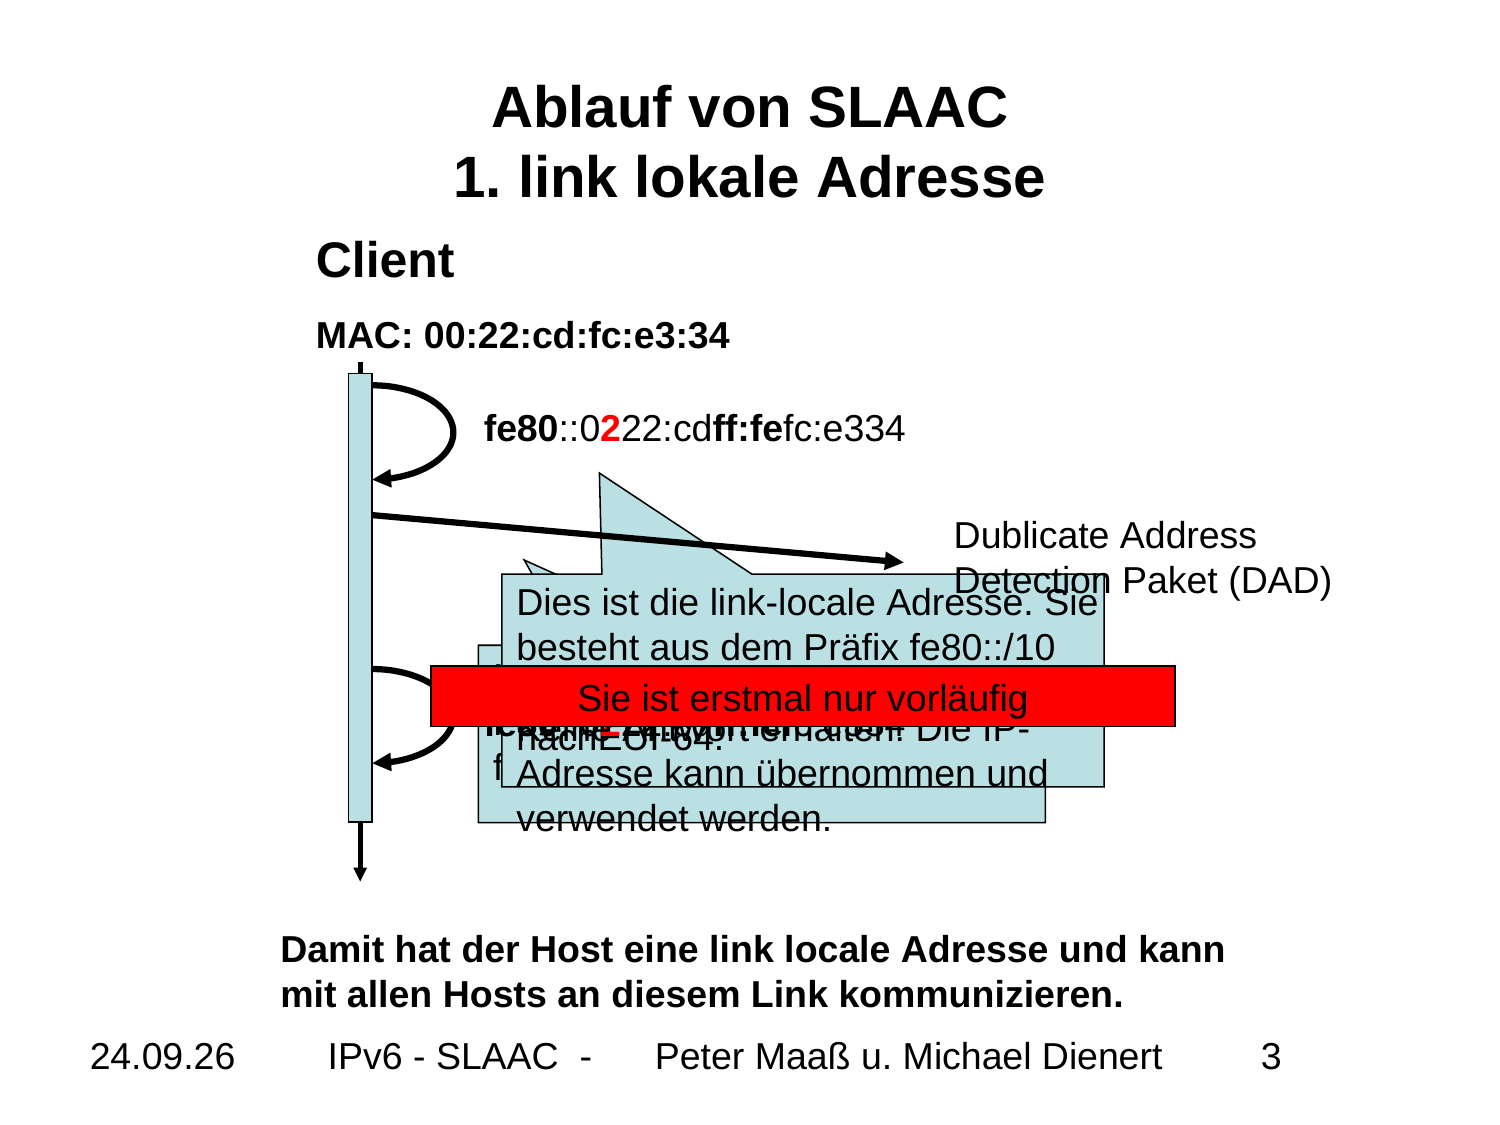

# Ablauf von SLAAC 1. link lokale Adresse
Client
MAC: 00:22:cd:fc:e3:34
fe80::0222:cdff:fefc:e334
Dublicate Address Detection Paket (DAD)
Dies ist die link-locale Adresse. Sie besteht aus dem Präfix fe80::/10 und einem Interface Identifier nachEUI-64.
Neigbour Solicitation-Nachricht
Hat schon jemand die Adresse fe80::0222:cdff:fefc:e334?
Sie ist erstmal nur vorläufig
fe80::0222:cdff:fefc:e334
Keine Antwort erhalten: Die IP-Adresse kann übernommen und verwendet werden.
Damit hat der Host eine link locale Adresse und kann mit allen Hosts an diesem Link kommunizieren.
IPv6 - SLAAC - Peter Maaß u. Michael Dienert
3